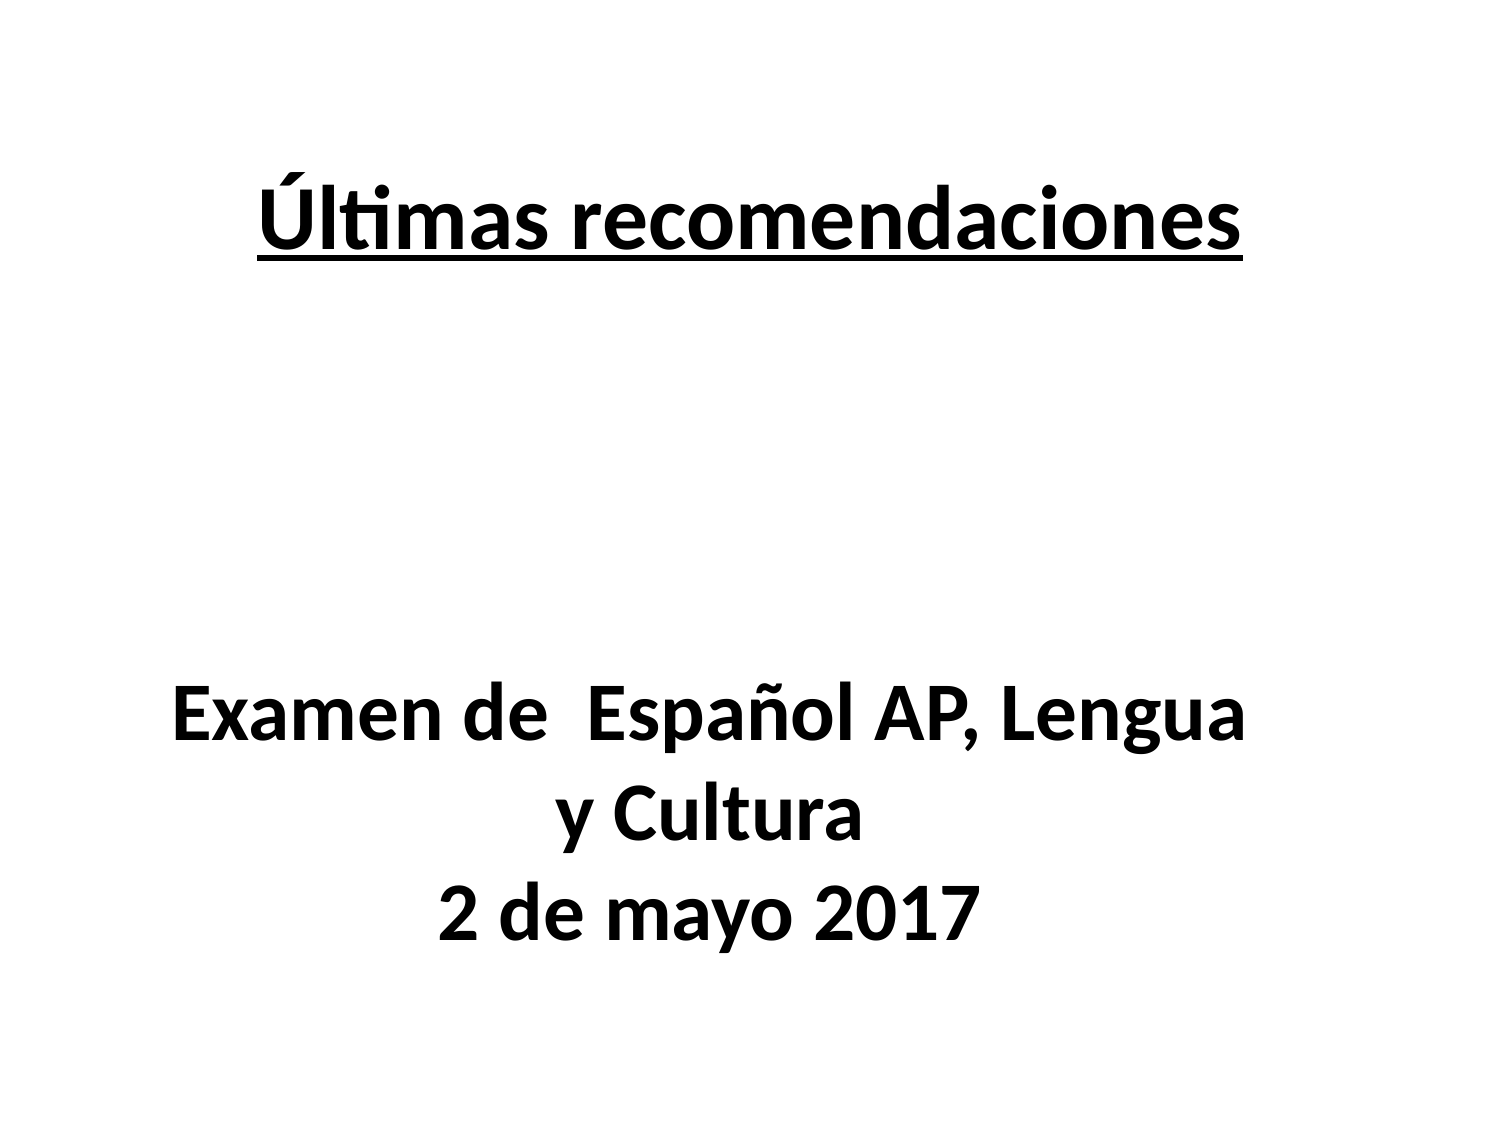

# Últimas recomendaciones
Examen de Español AP, Lengua y Cultura
2 de mayo 2017